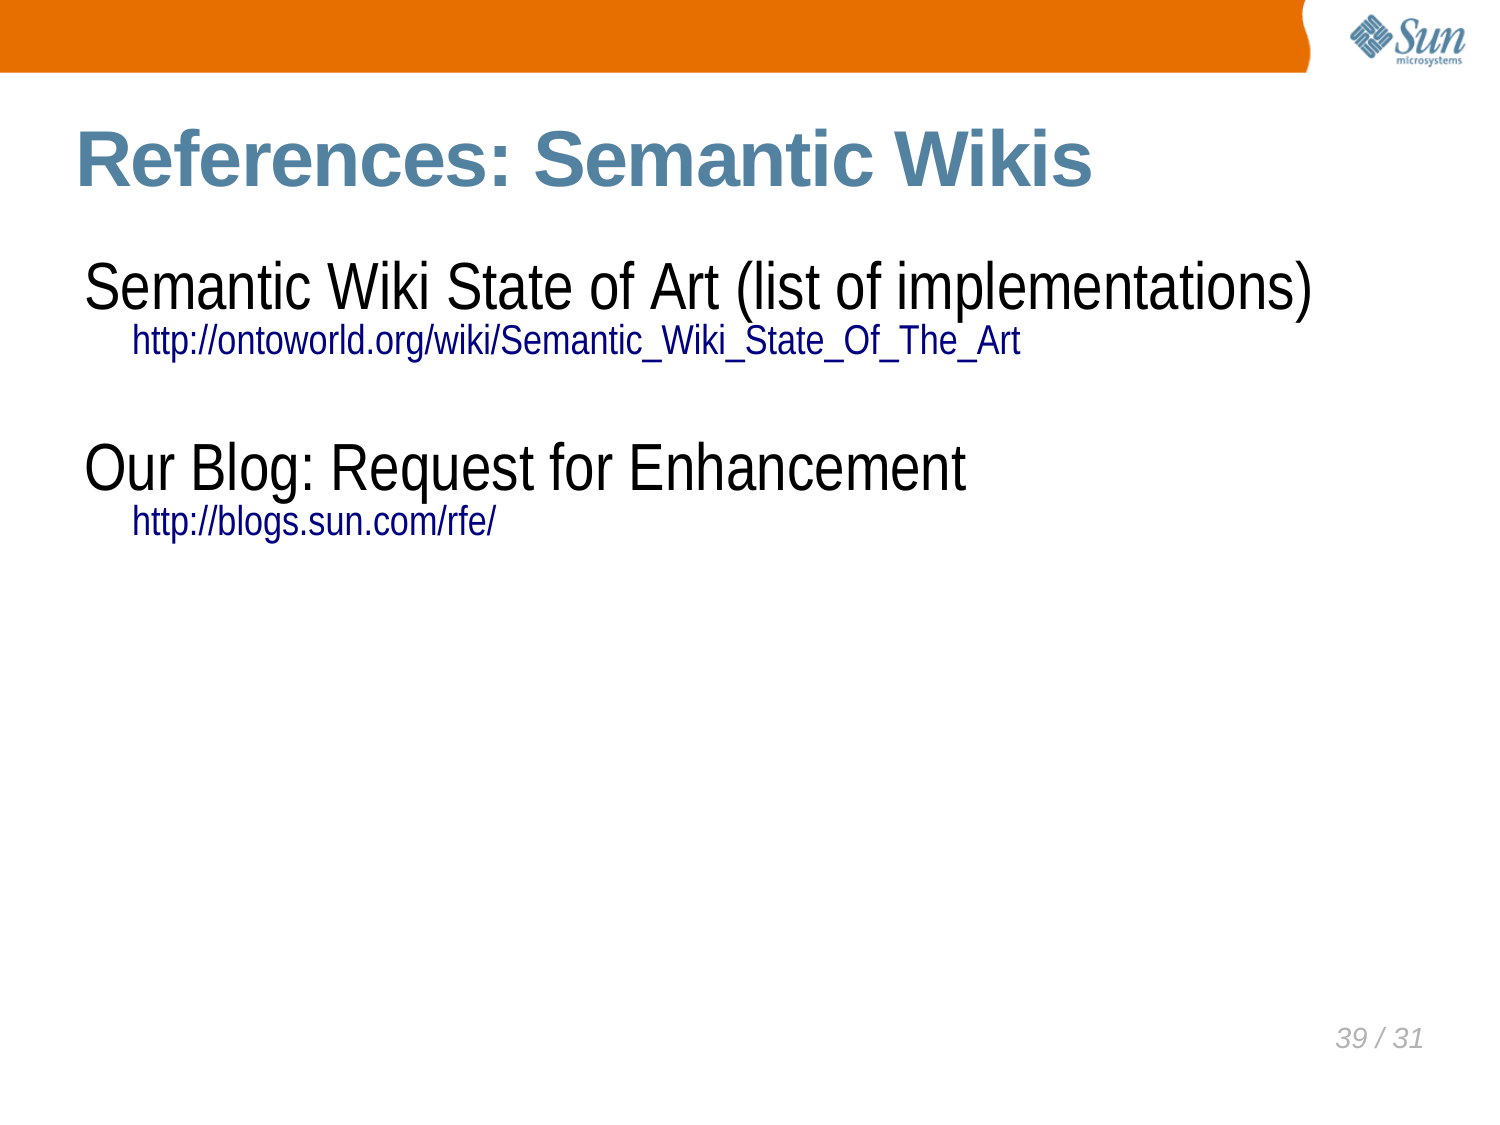

# References: Semantic Wikis
Semantic Wiki State of Art (list of implementations)
http://ontoworld.org/wiki/Semantic_Wiki_State_Of_The_Art
Our Blog: Request for Enhancement
http://blogs.sun.com/rfe/
39